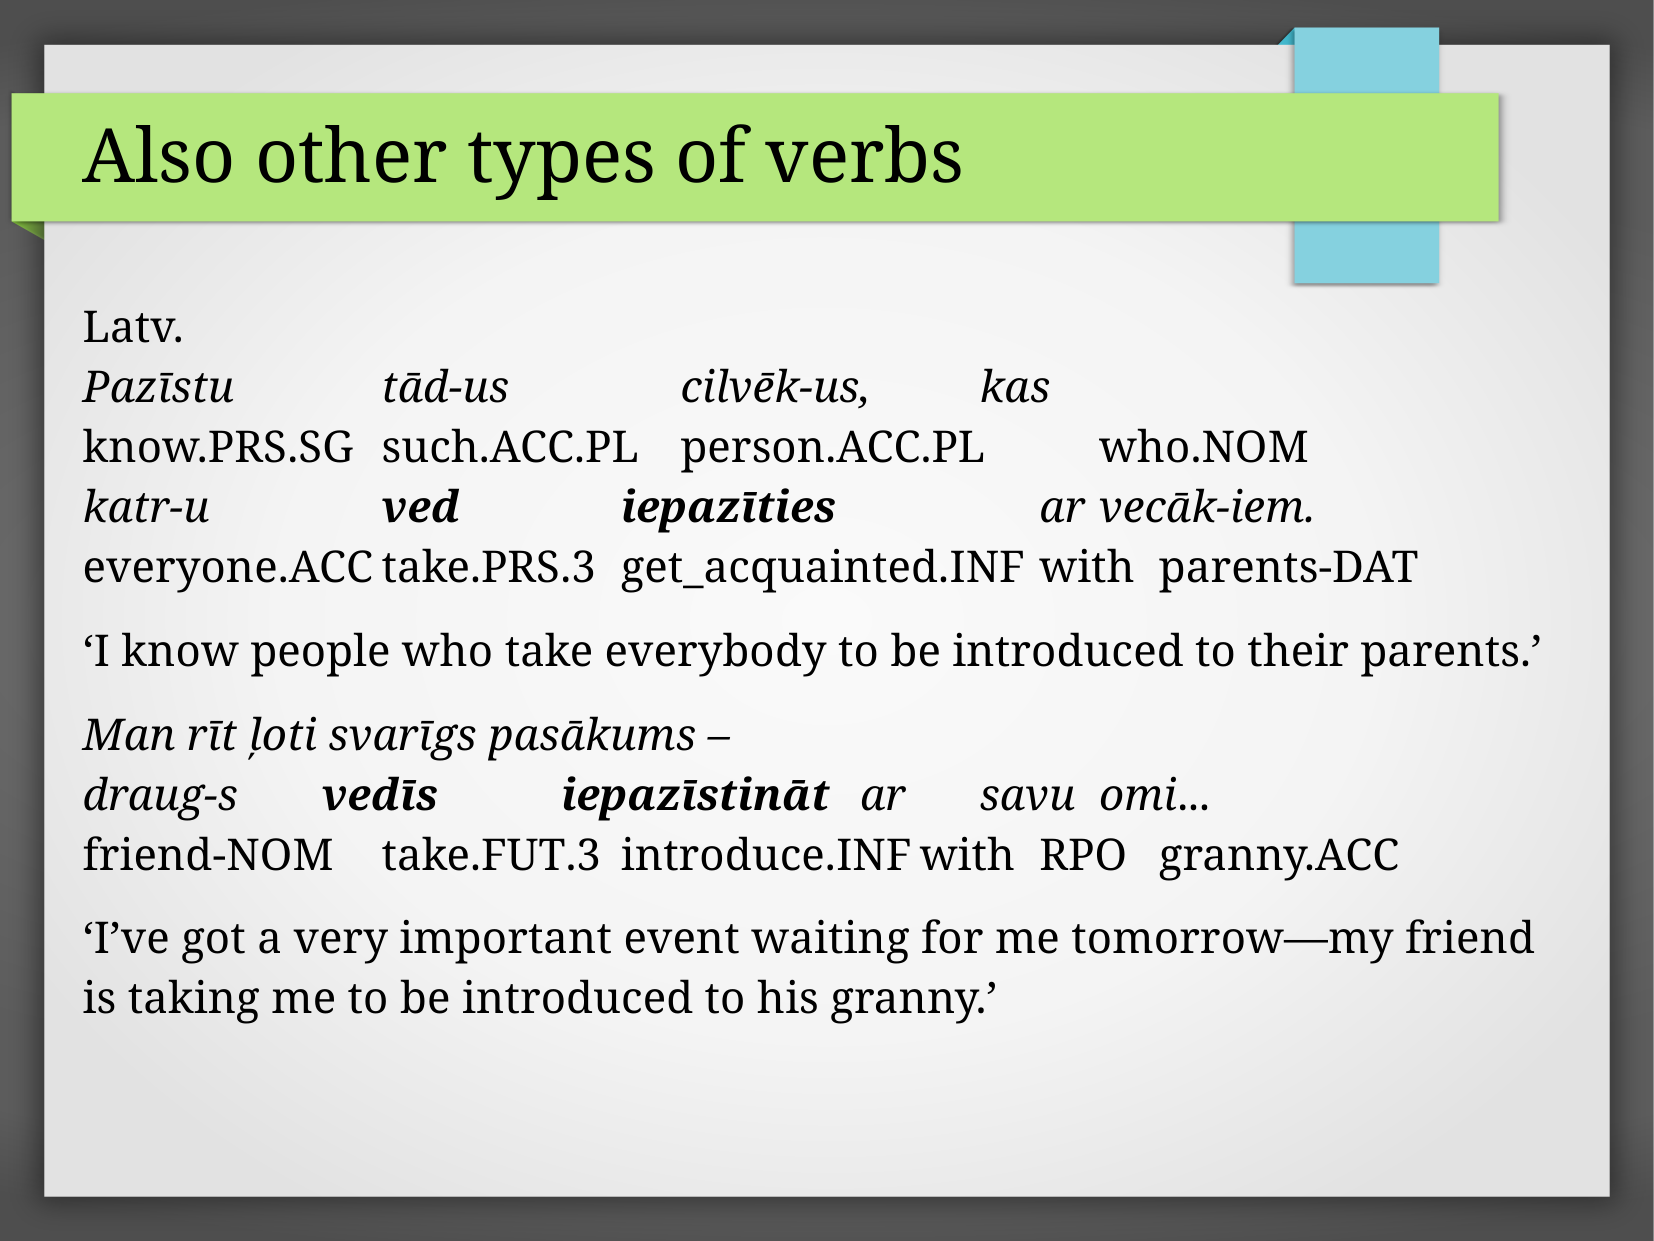

# Also other types of verbs
Latv.
Pazīstu 			 			tād-us 				 	cilvēk-us, 			kas
know.PRS.SG		such.ACC.PL	person.ACC.PL		who.NOM
katr-u 		 		ved	 		iepazīties 				 		 	ar 	vecāk-iem.
everyone.ACC	take.PRS.3	get_acquainted.inf	with	parents-DAT
‘I know people who take everybody to be introduced to their parents.’
Man rīt ļoti svarīgs pasākums –
draug-s 		 	vedīs 			 	iepazīstināt 		ar 		savu 			omi...
friend-nom	take.fut.3	introduce.inf	with	RPO	granny.ACC
‘I’ve got a very important event waiting for me tomorrow—my friend is taking me to be introduced to his granny.’